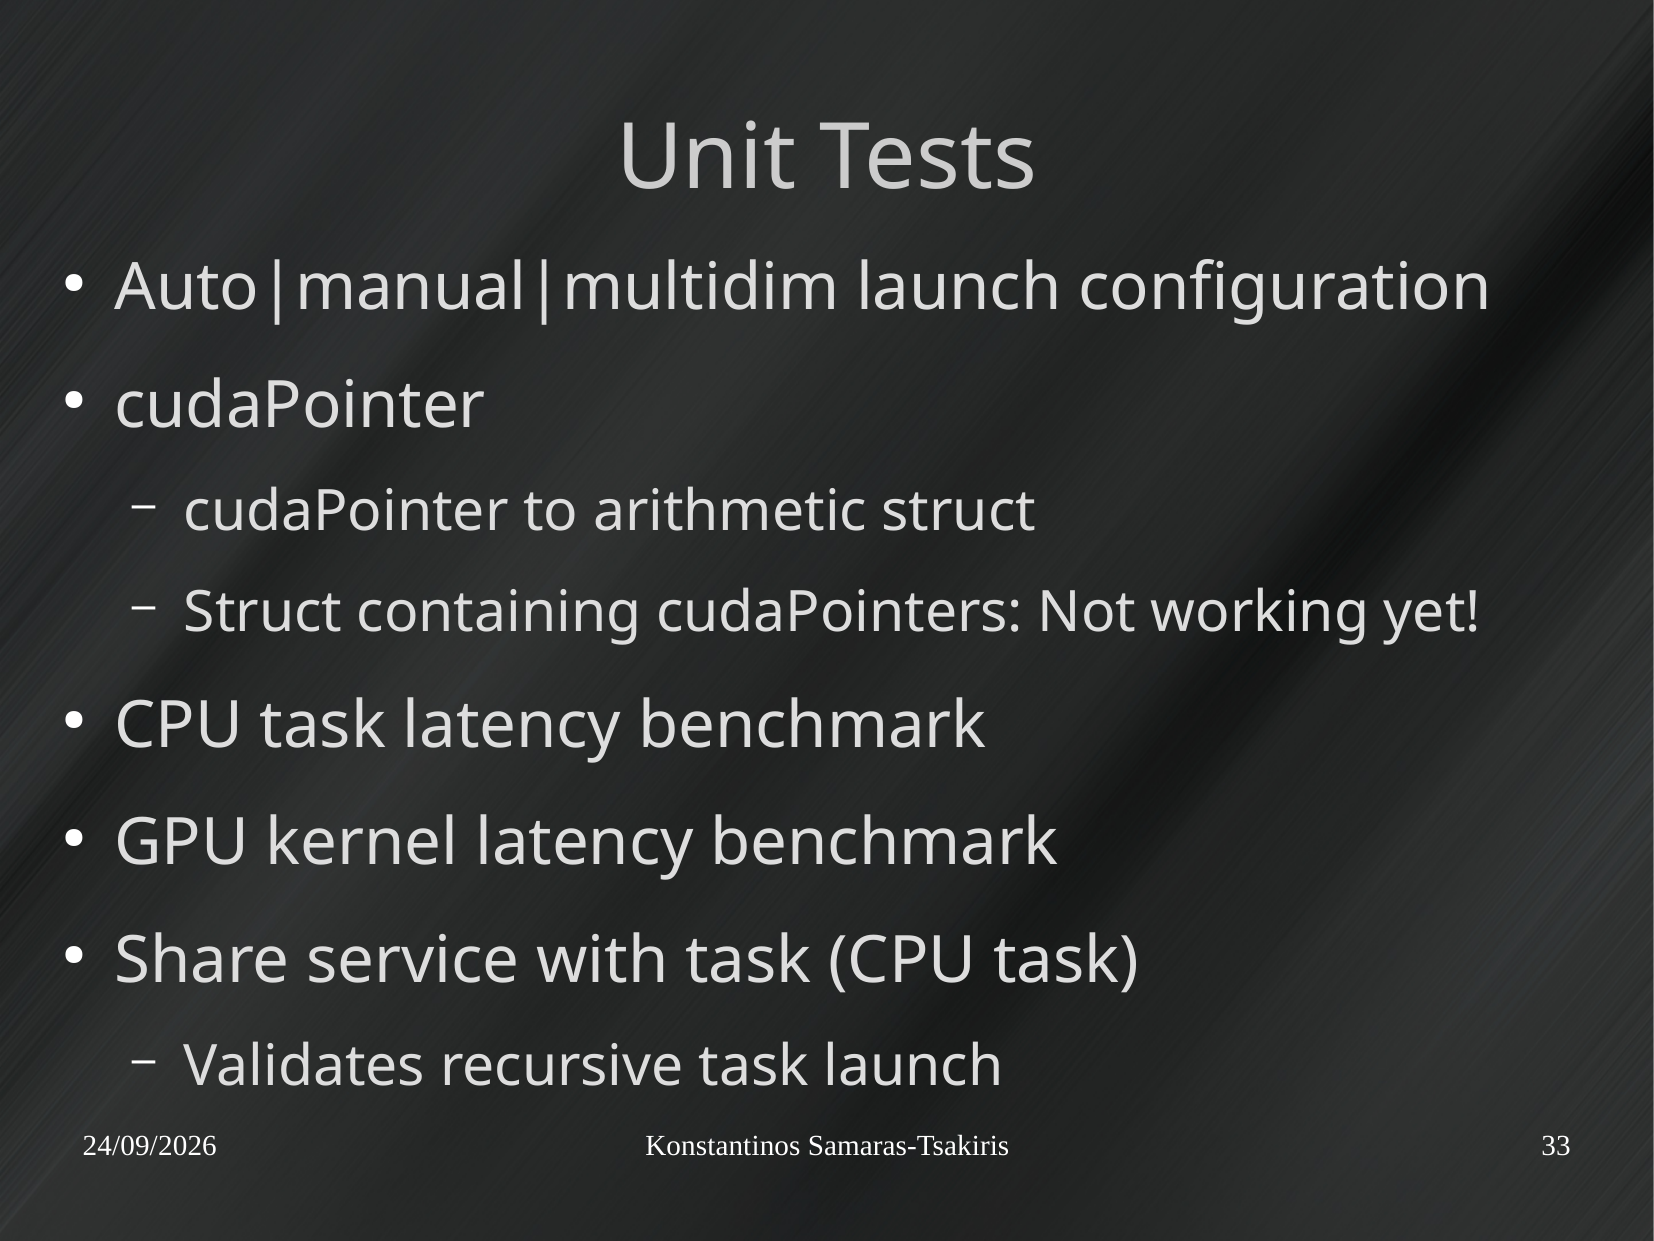

# Unit Tests
Auto|manual|multidim launch configuration
cudaPointer
cudaPointer to arithmetic struct
Struct containing cudaPointers: Not working yet!
CPU task latency benchmark
GPU kernel latency benchmark
Share service with task (CPU task)
Validates recursive task launch
Konstantinos Samaras-Tsakiris
33